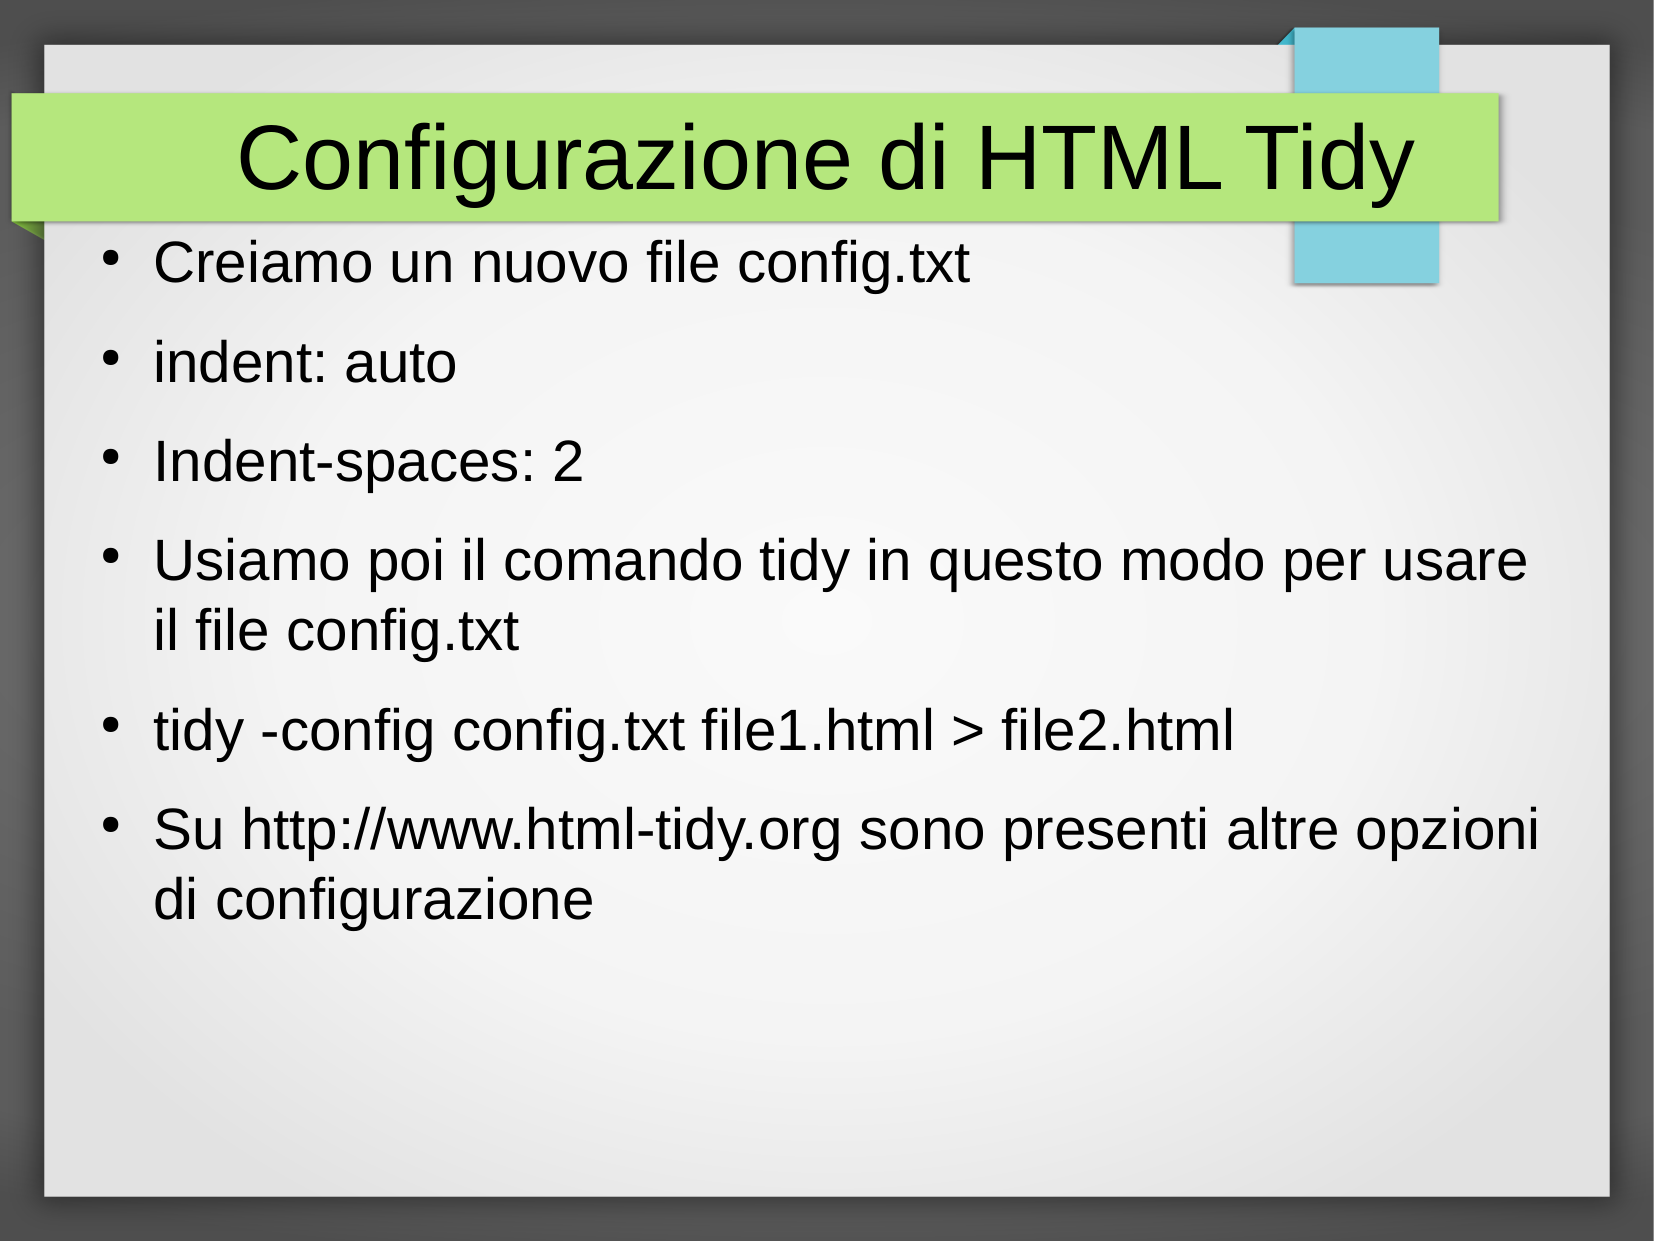

# Configurazione di HTML Tidy
Creiamo un nuovo file config.txt
indent: auto
Indent-spaces: 2
Usiamo poi il comando tidy in questo modo per usare il file config.txt
tidy -config config.txt file1.html > file2.html
Su http://www.html-tidy.org sono presenti altre opzioni di configurazione